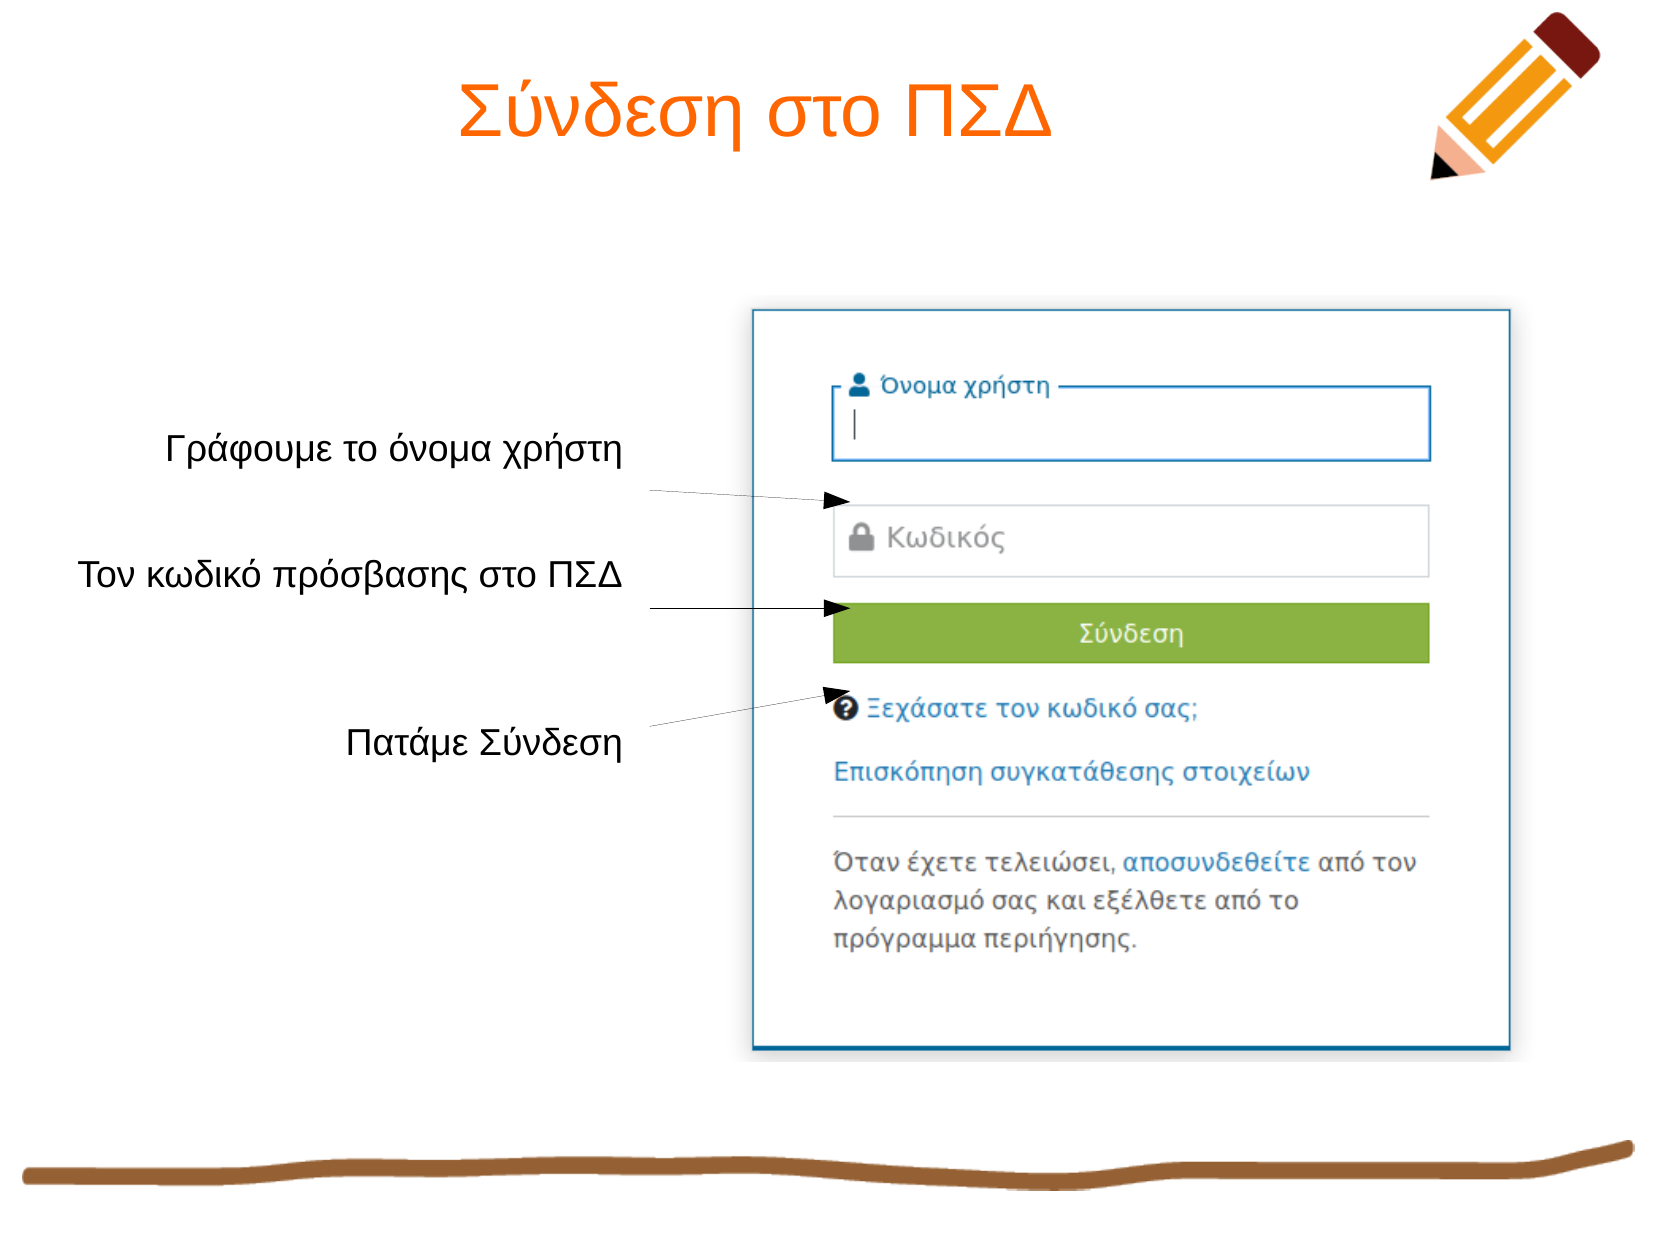

# Σύνδεση στο ΠΣΔ
Γράφουμε το όνομα χρήστη
Τον κωδικό πρόσβασης στο ΠΣΔ
Πατάμε Σύνδεση